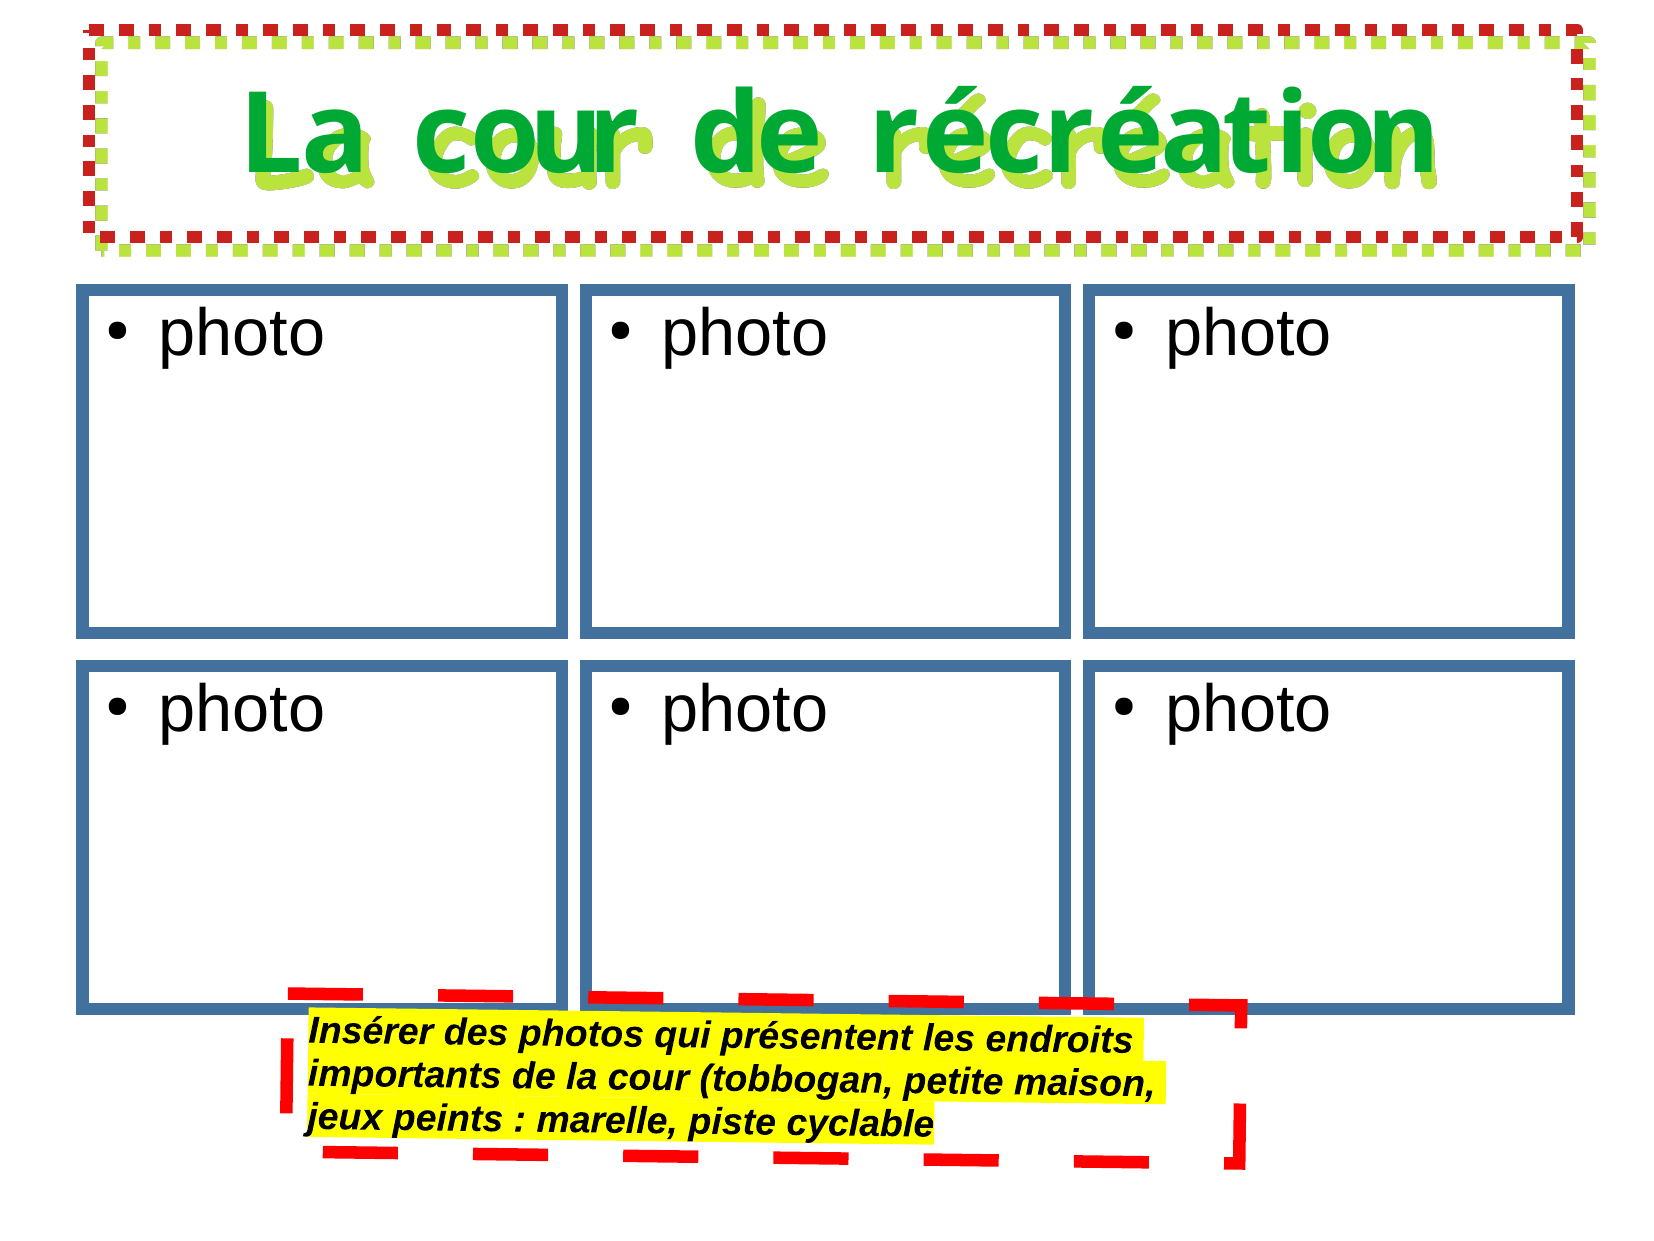

# photo
photo
photo
photo
photo
photo